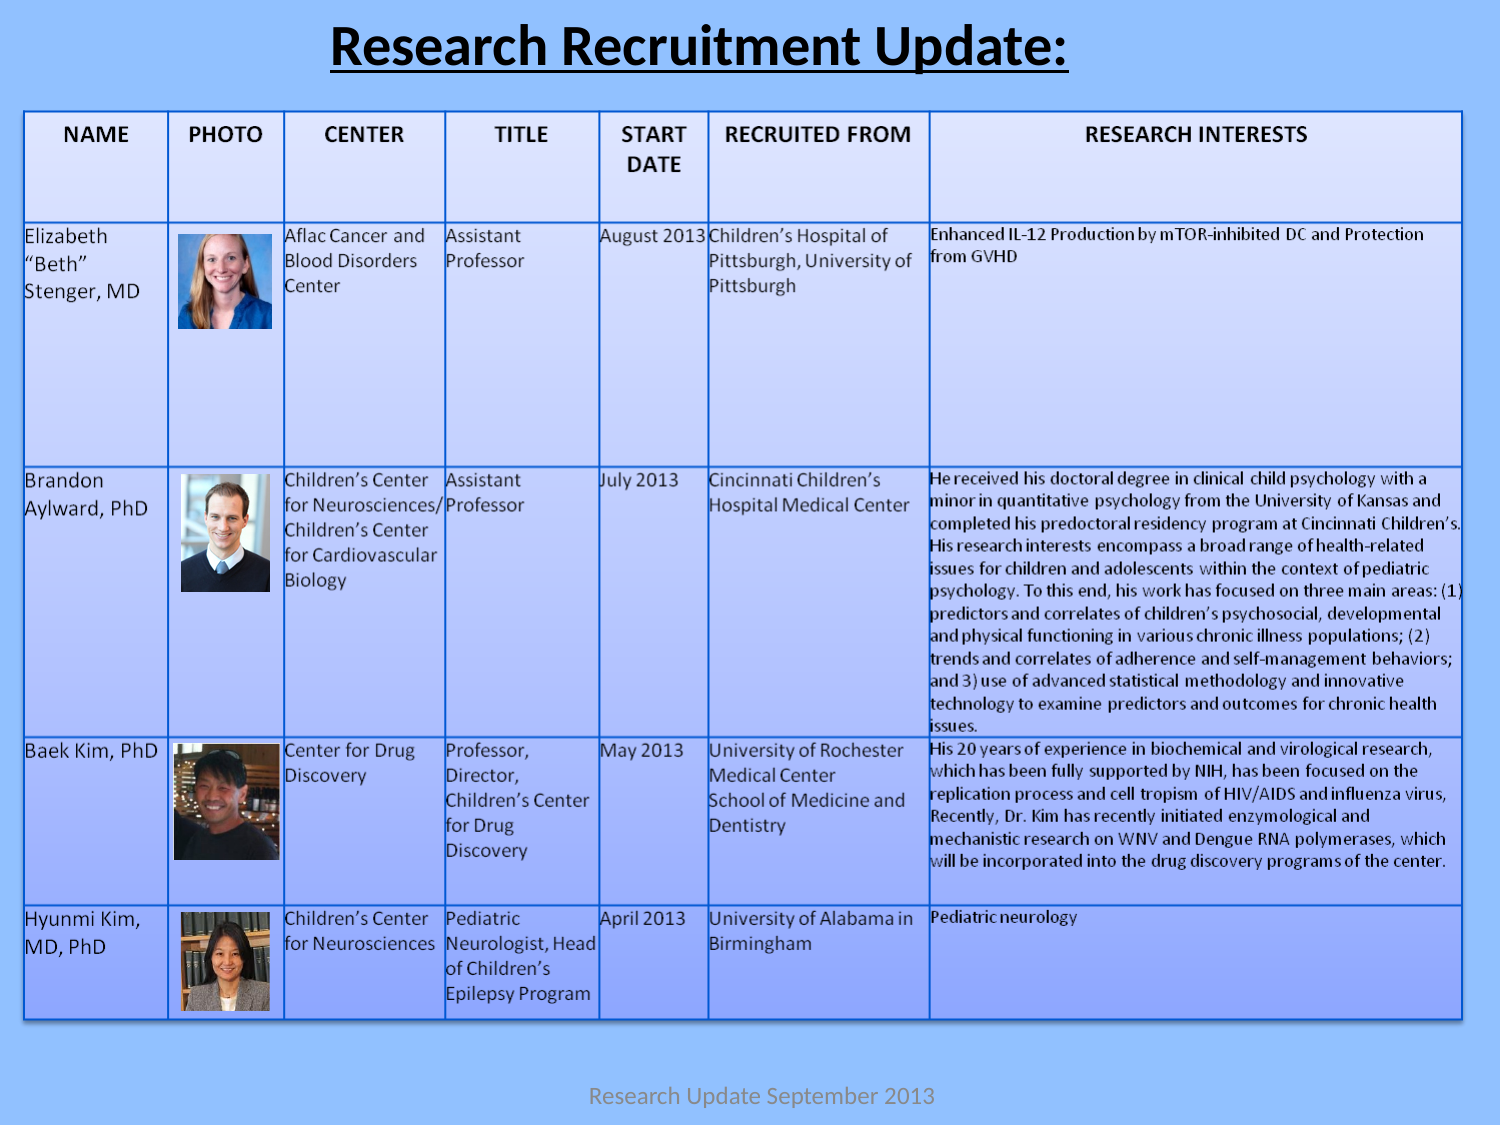

Research Recruitment Update:
Research Update September 2013